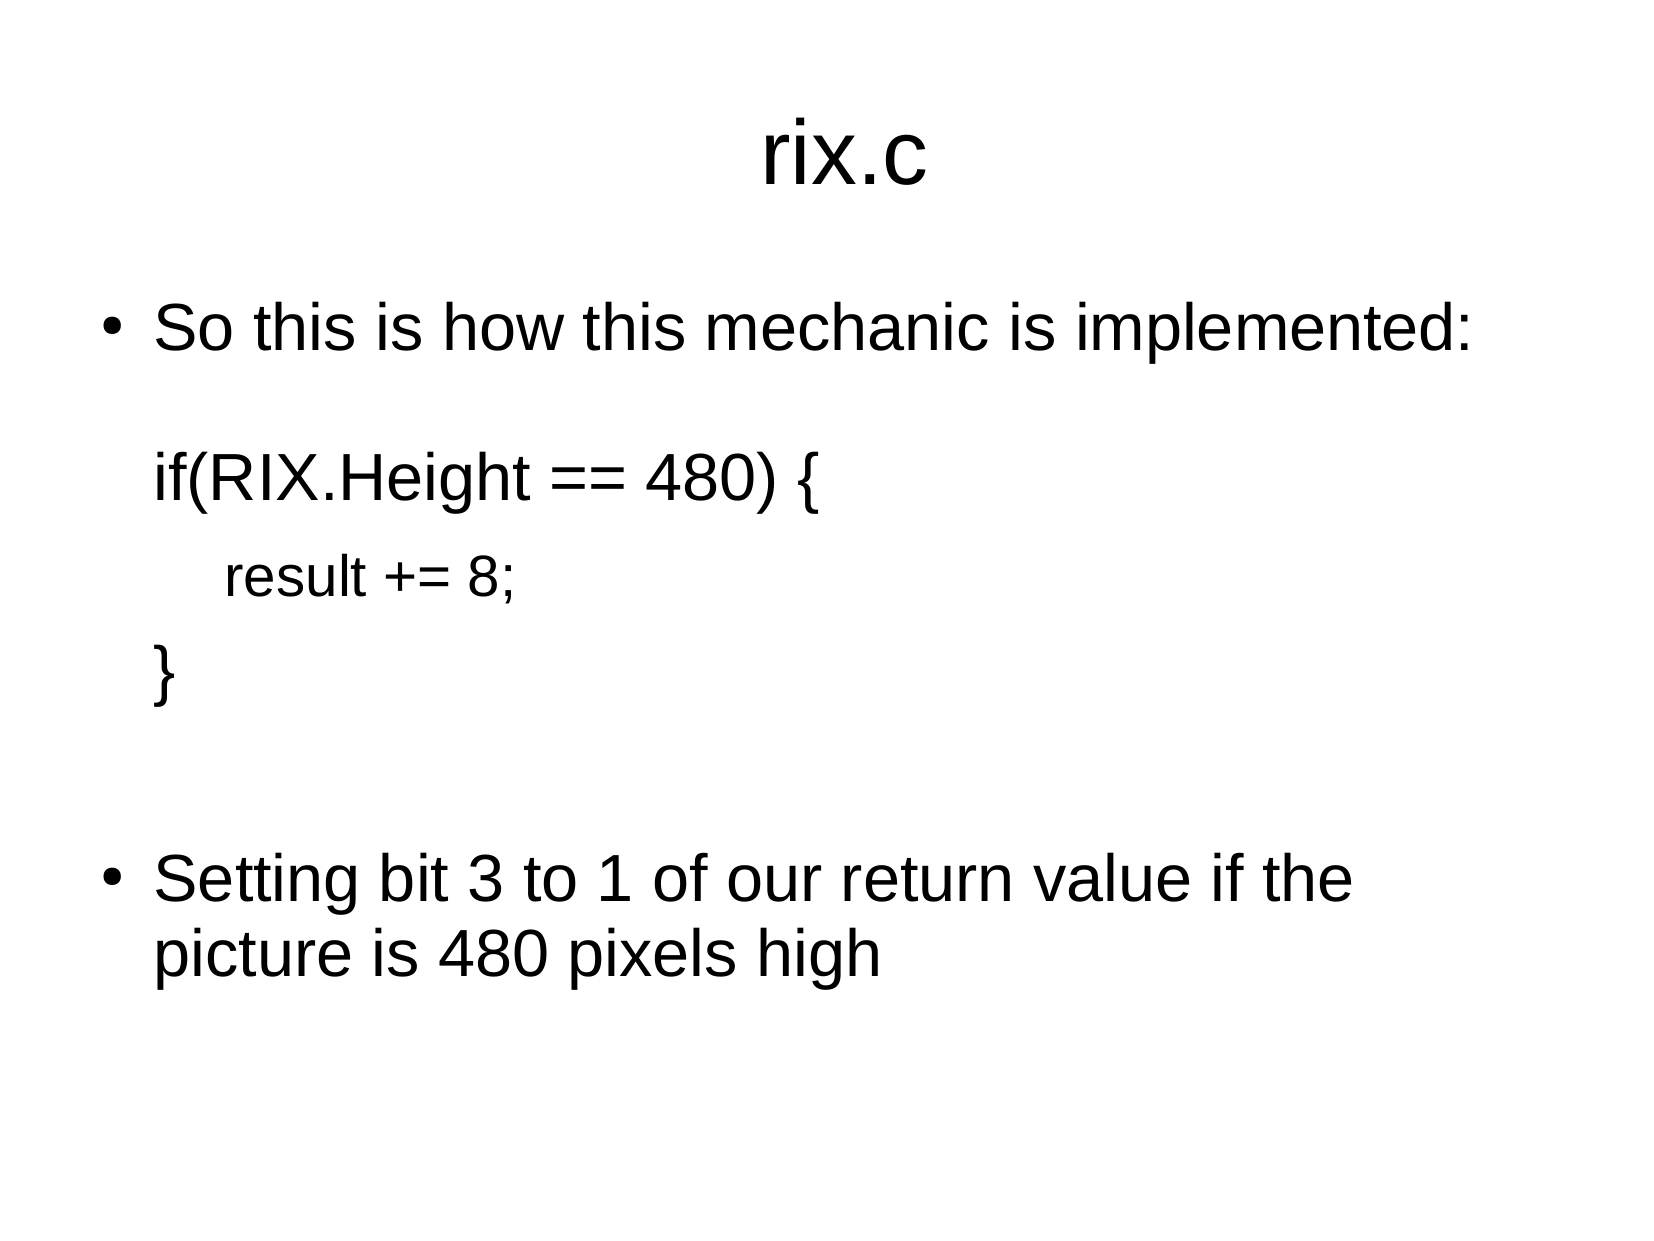

# rix.c
So this is how this mechanic is implemented:
if(RIX.Height == 480) {
result += 8;
}
Setting bit 3 to 1 of our return value if the picture is 480 pixels high